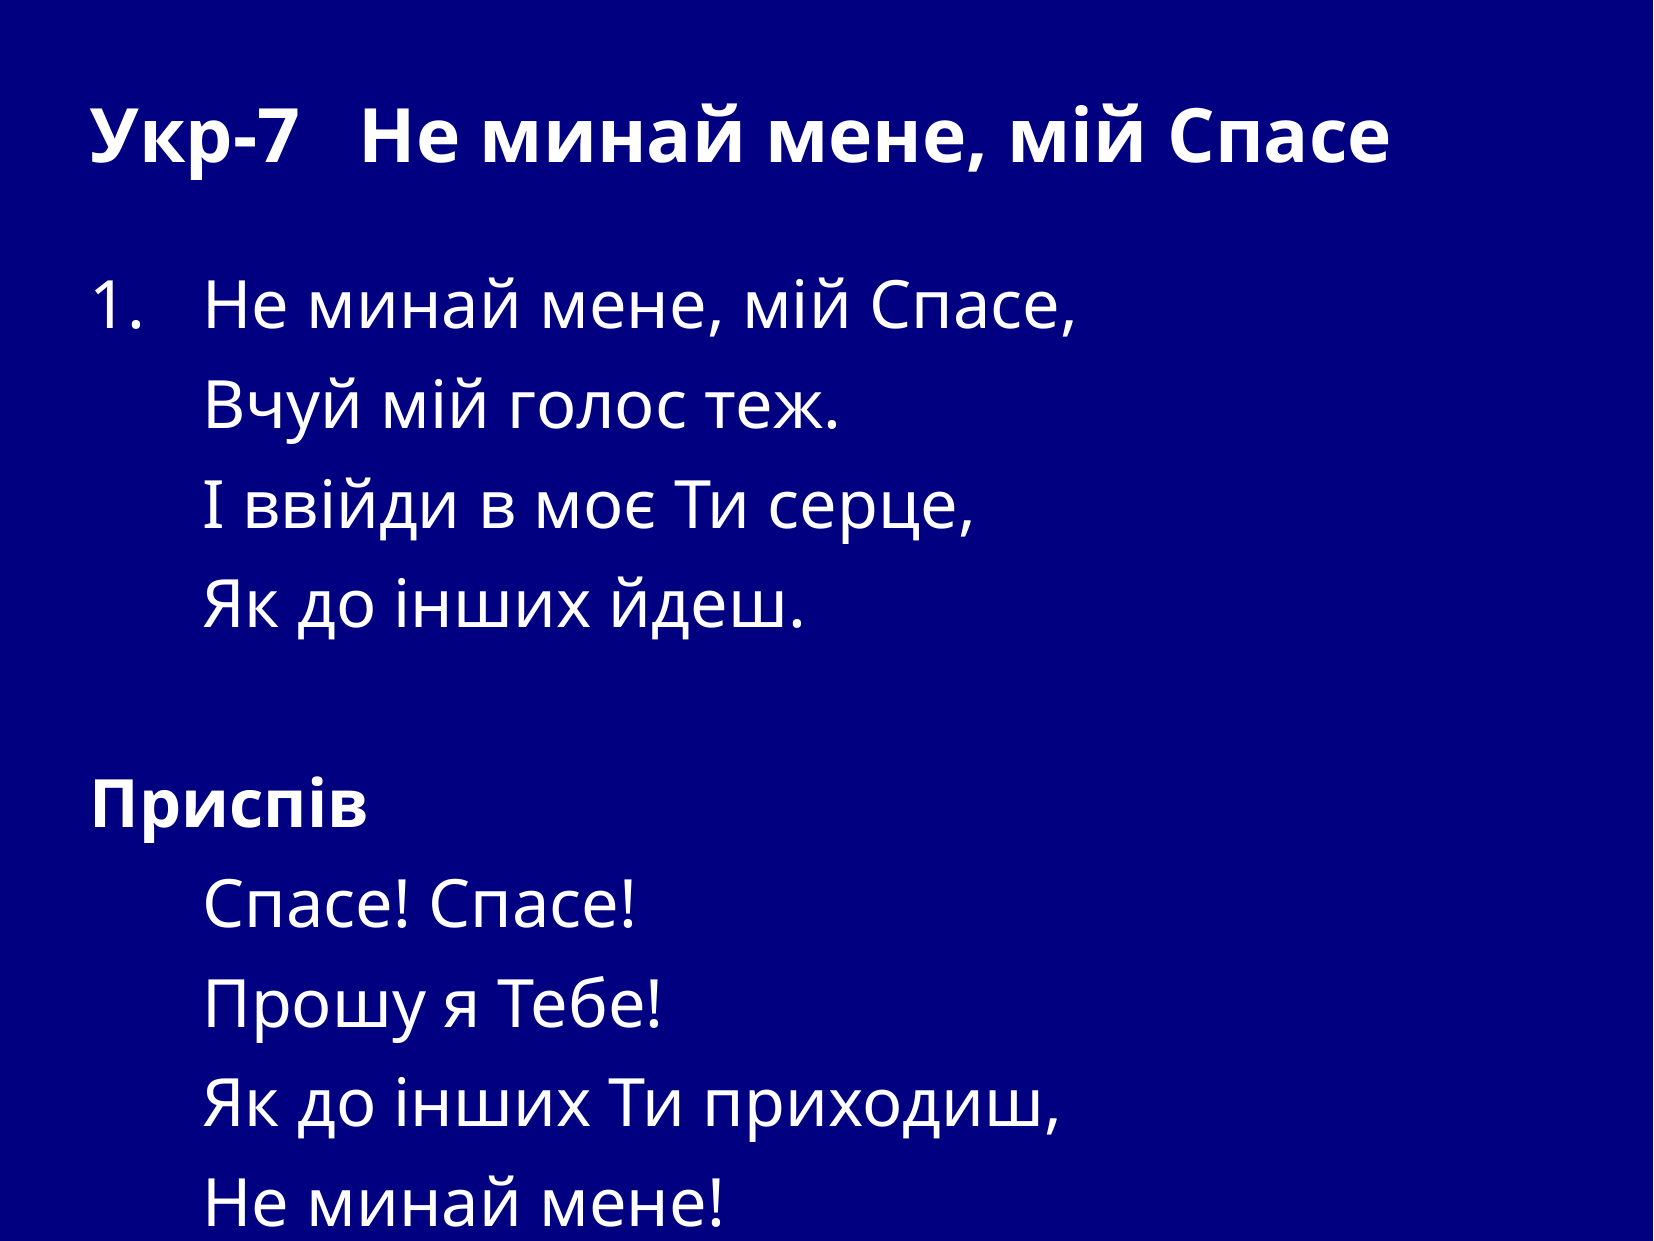

Укр-7 Не минай мене, мій Спасе
1.	Не минай мене, мій Спасе,
	Вчуй мій голос теж.
	І ввійди в моє Ти серце,
	Як до інших йдеш.
Приспів
	Спасе! Спасе!
	Прошу я Тебе!
	Як до інших Ти приходиш,
	Не минай мене!